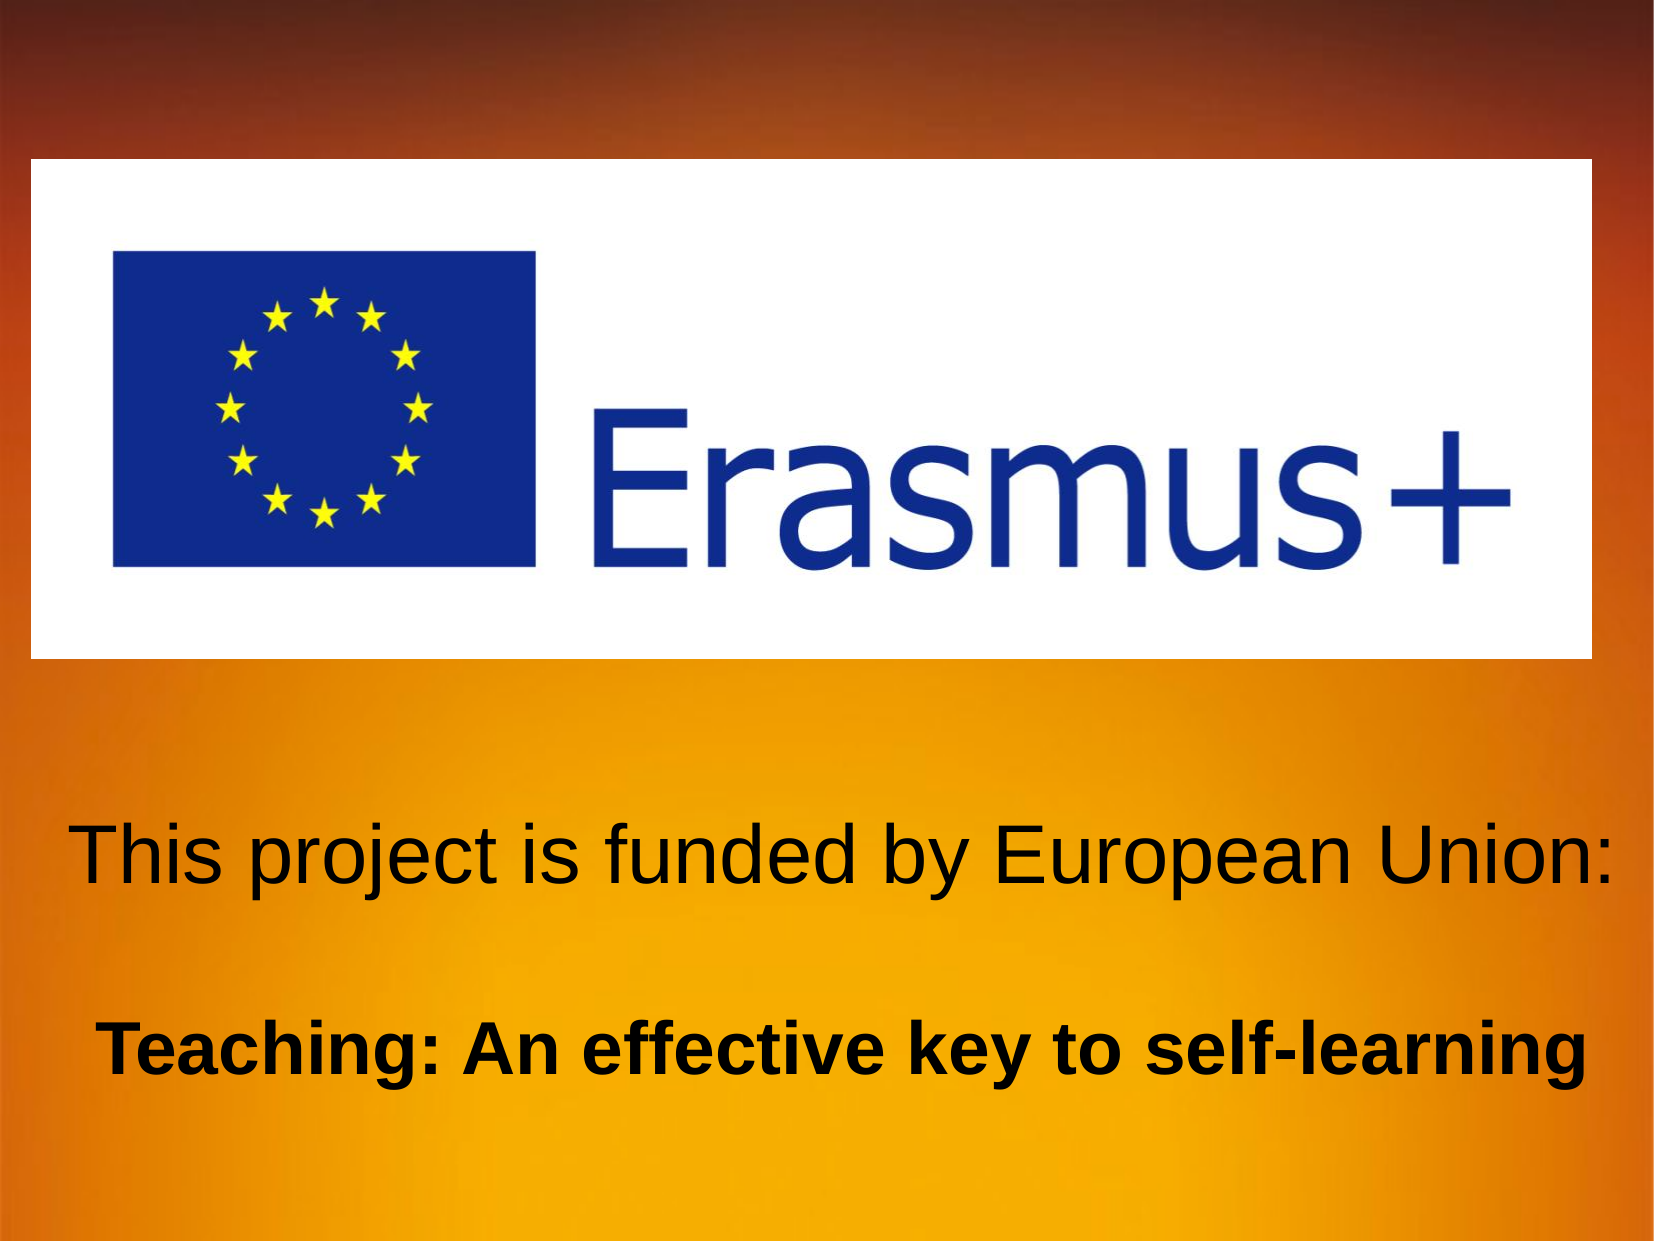

# This project is funded by European Union: Teaching: An effective key to self-learning